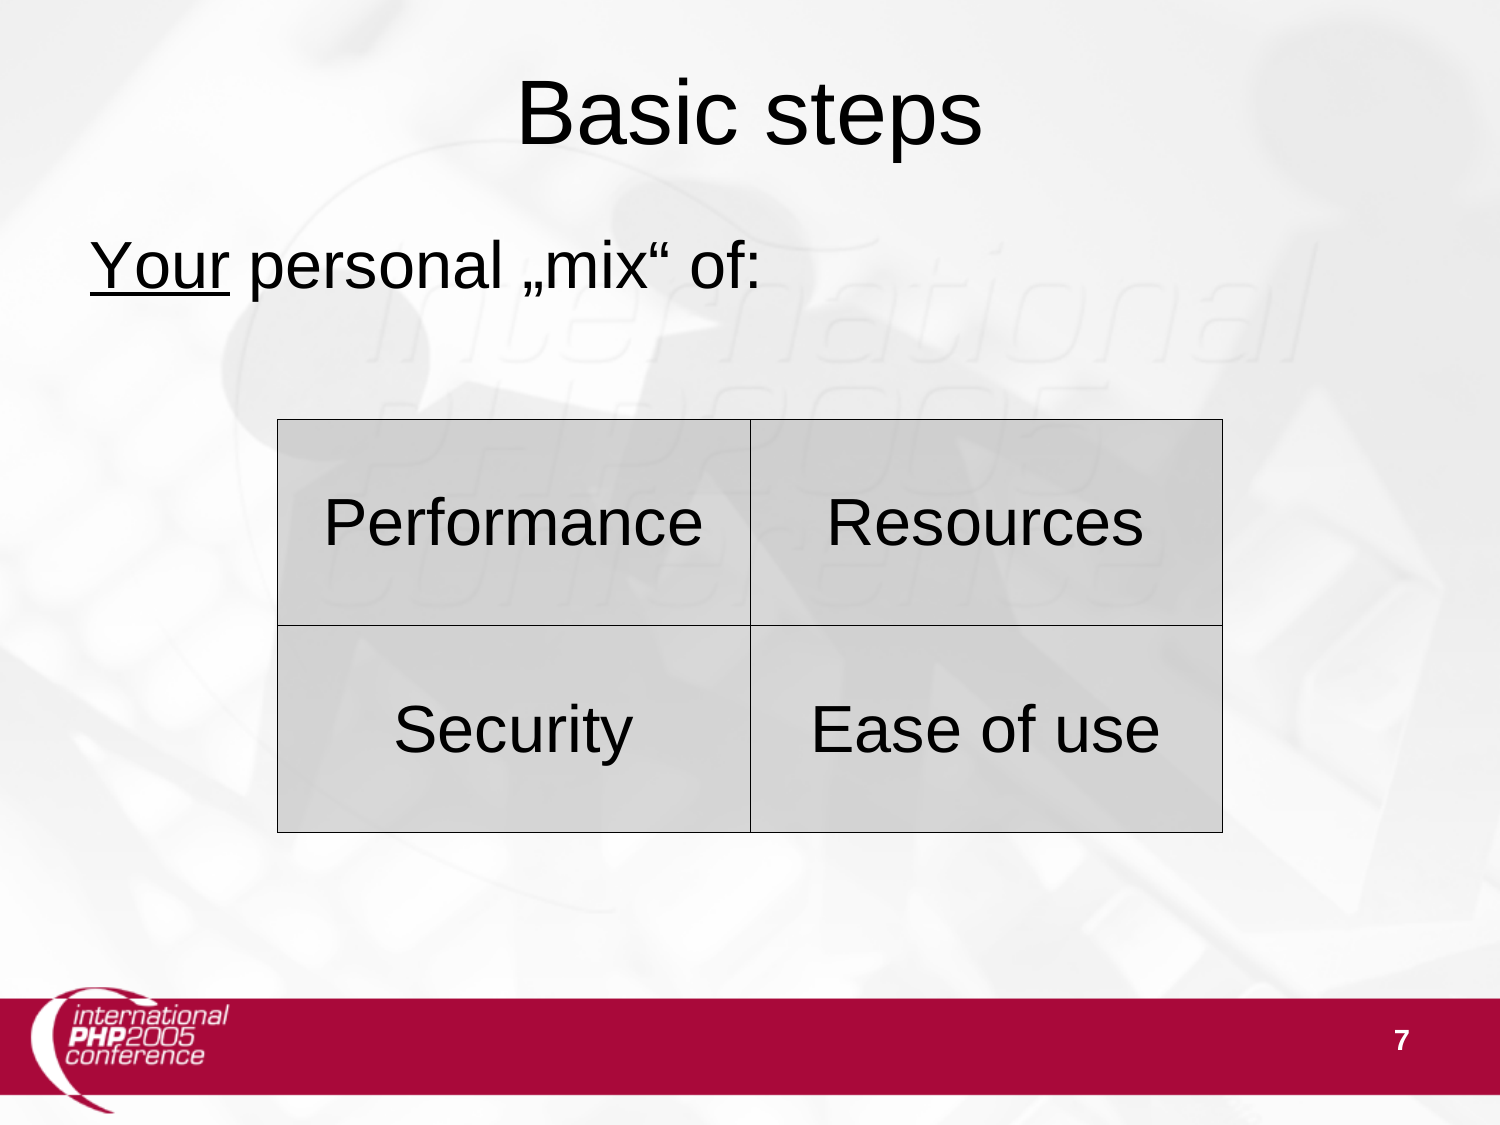

# Basic steps
Your personal „mix“ of:
Performance
Resources
Security
Ease of use
7